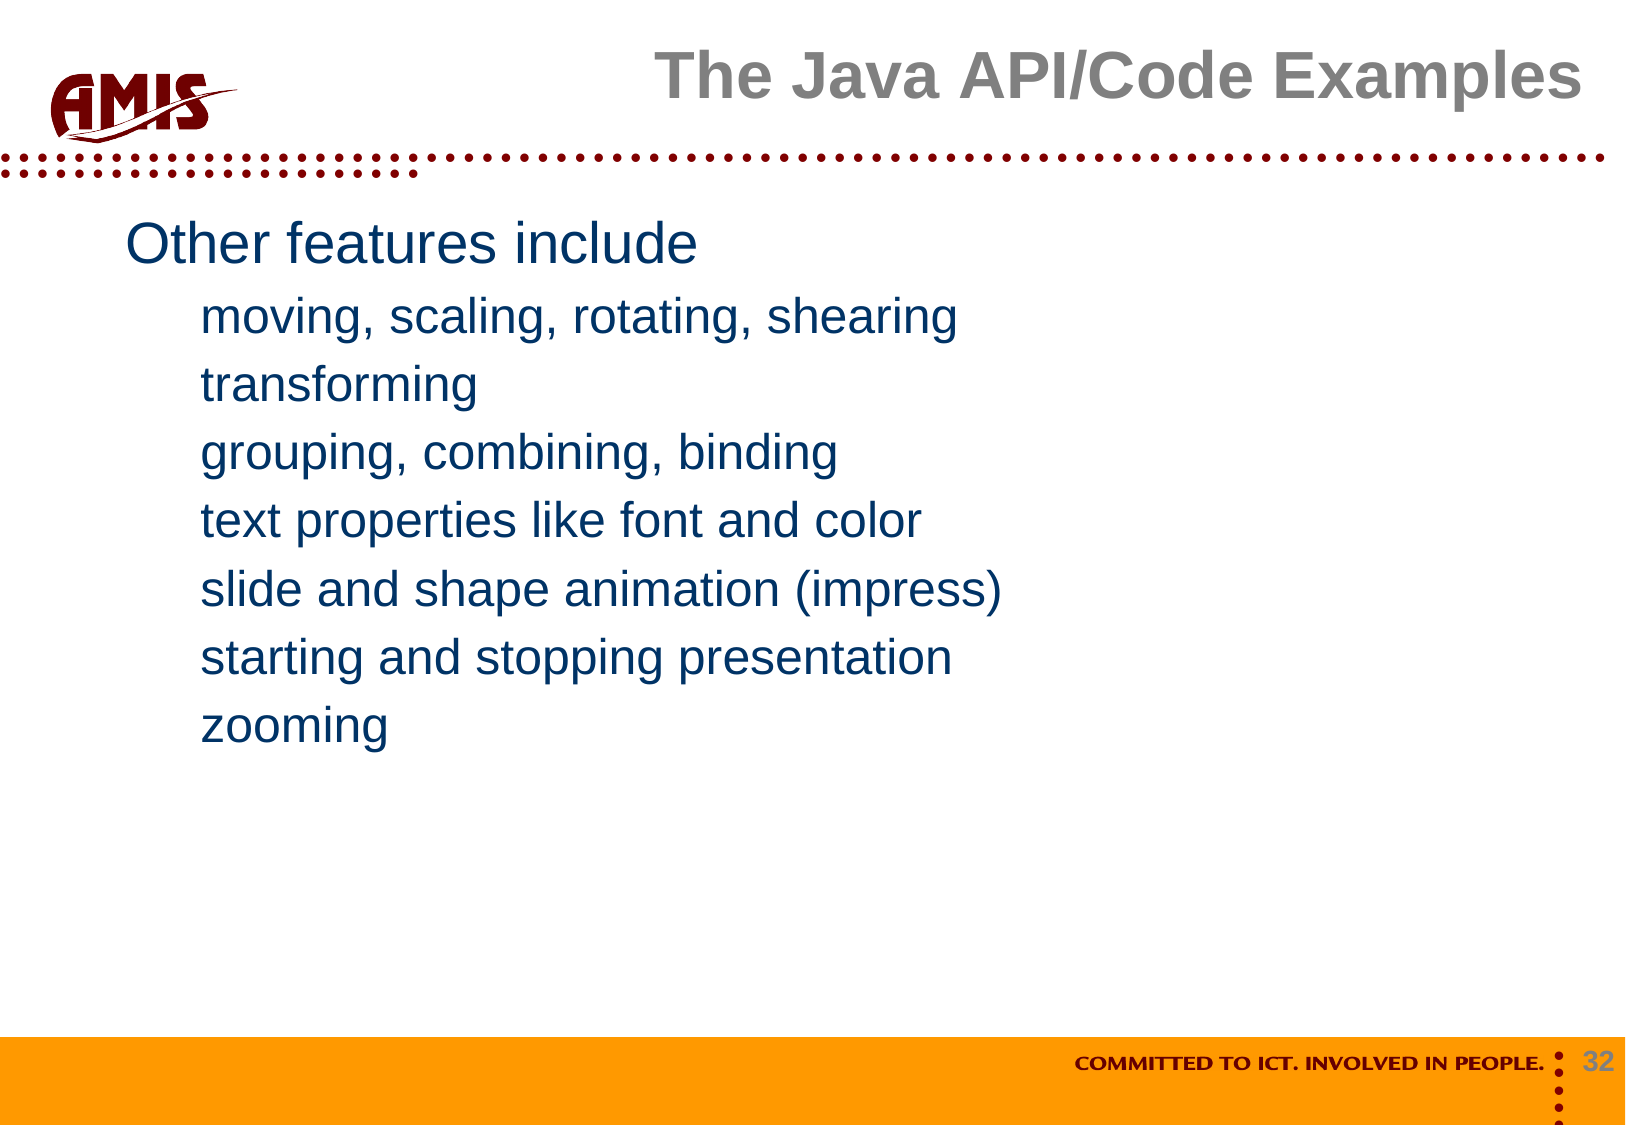

# The Java API/Code Examples
Other features include
moving, scaling, rotating, shearing
transforming
grouping, combining, binding
text properties like font and color
slide and shape animation (impress)
starting and stopping presentation
zooming